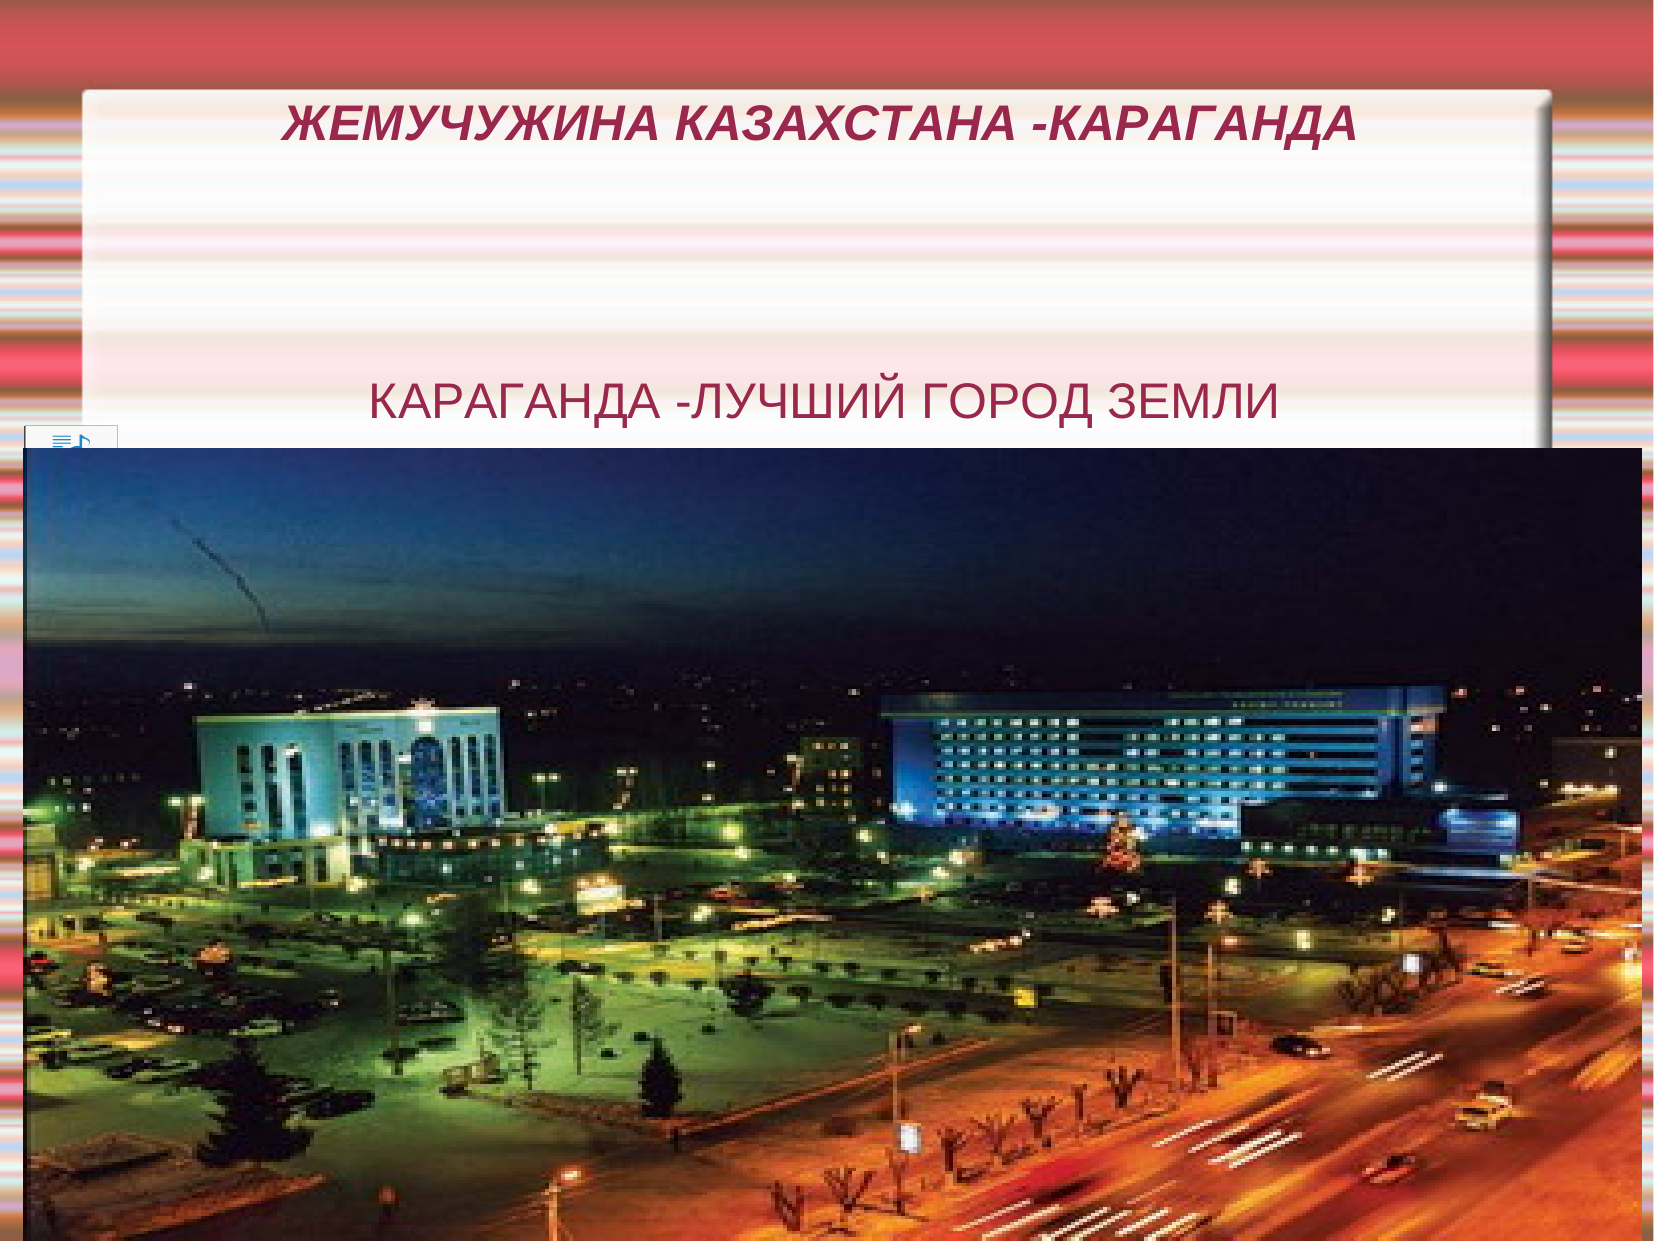

КАРАГАНДА -ЛУЧШИЙ ГОРОД ЗЕМЛИ
# ЖЕМУЧУЖИНА КАЗАХСТАНА -КАРАГАНДА